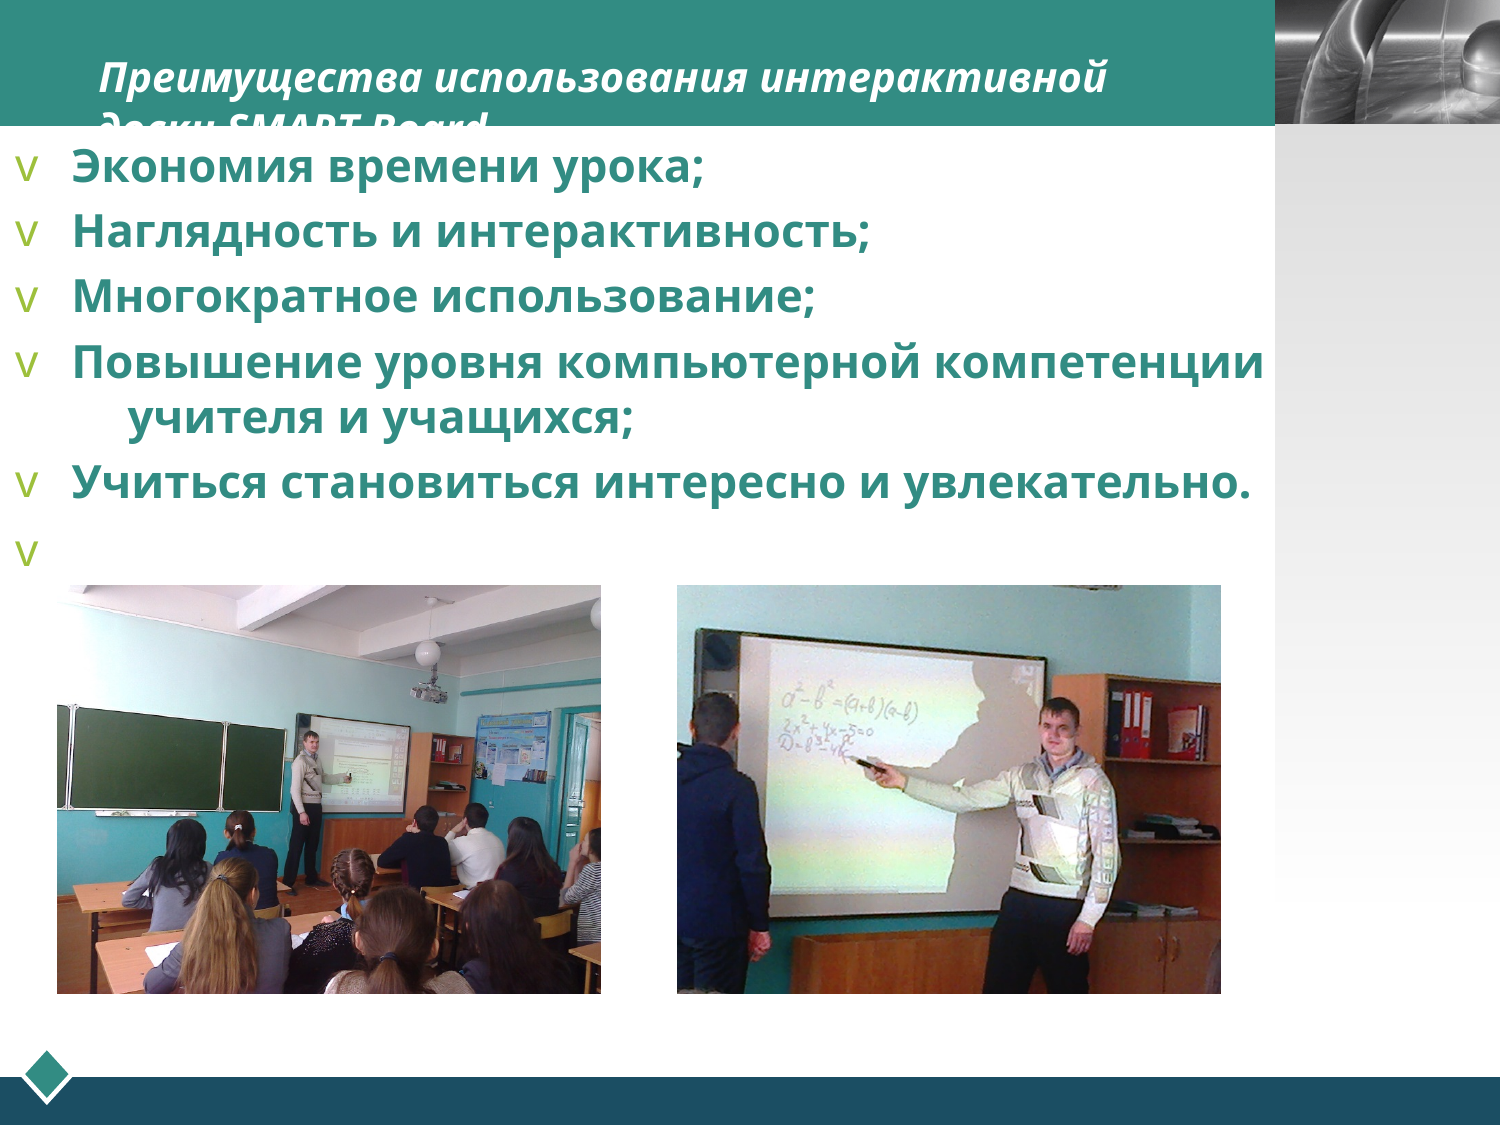

# Преимущества использования интерактивной доски SMART Board
Экономия времени урока;
Наглядность и интерактивность;
Многократное использование;
Повышение уровня компьютерной компетенции учителя и учащихся;
Учиться становиться интересно и увлекательно.